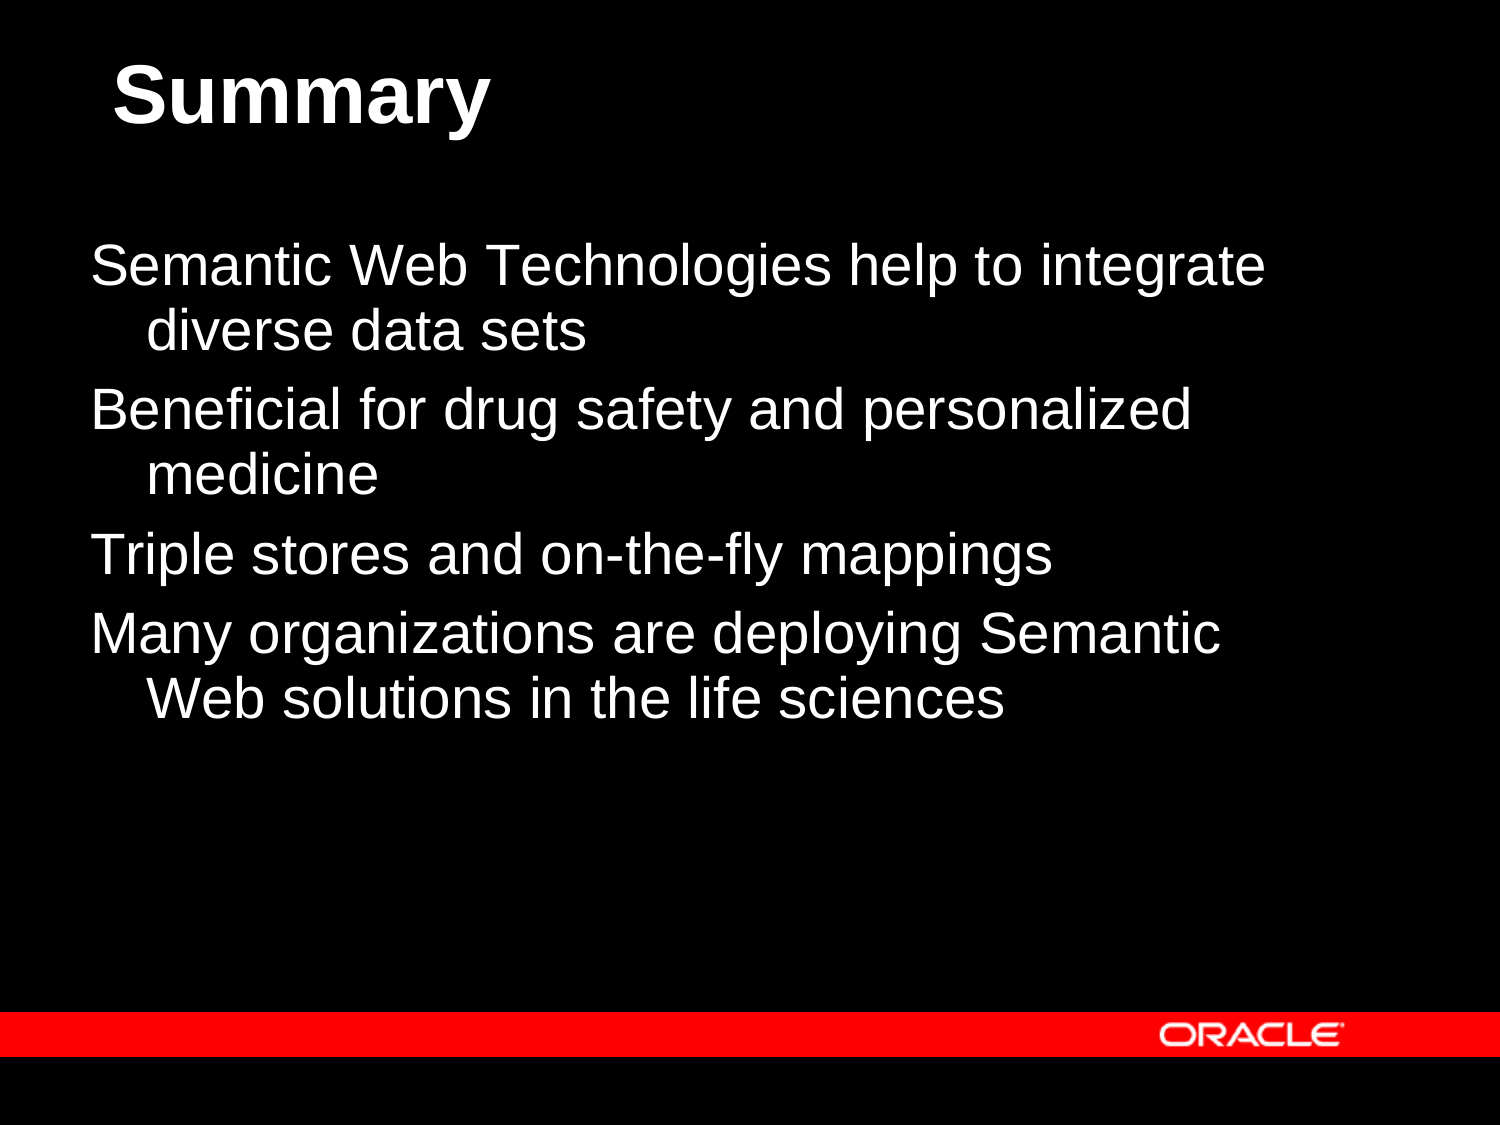

# Summary
Semantic Web Technologies help to integrate diverse data sets
Beneficial for drug safety and personalized medicine
Triple stores and on-the-fly mappings
Many organizations are deploying Semantic Web solutions in the life sciences